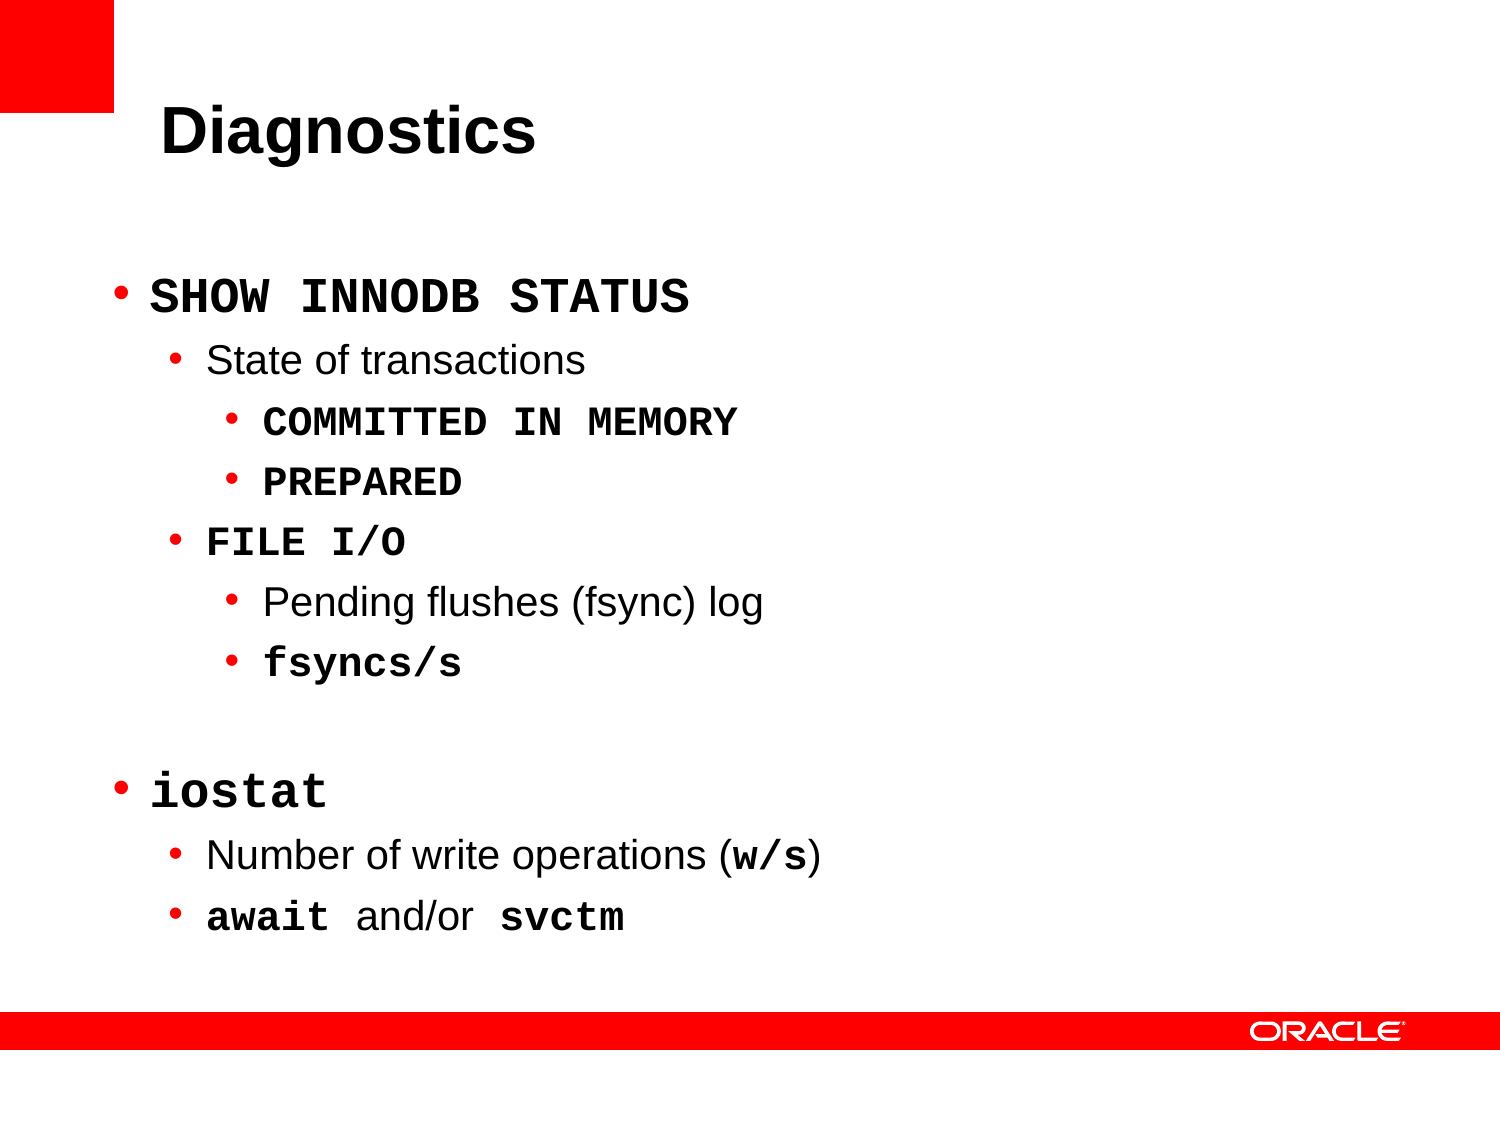

# Diagnostics
SHOW INNODB STATUS
State of transactions
COMMITTED IN MEMORY
PREPARED
FILE I/O
Pending flushes (fsync) log
fsyncs/s
iostat
Number of write operations (w/s)
await and/or svctm